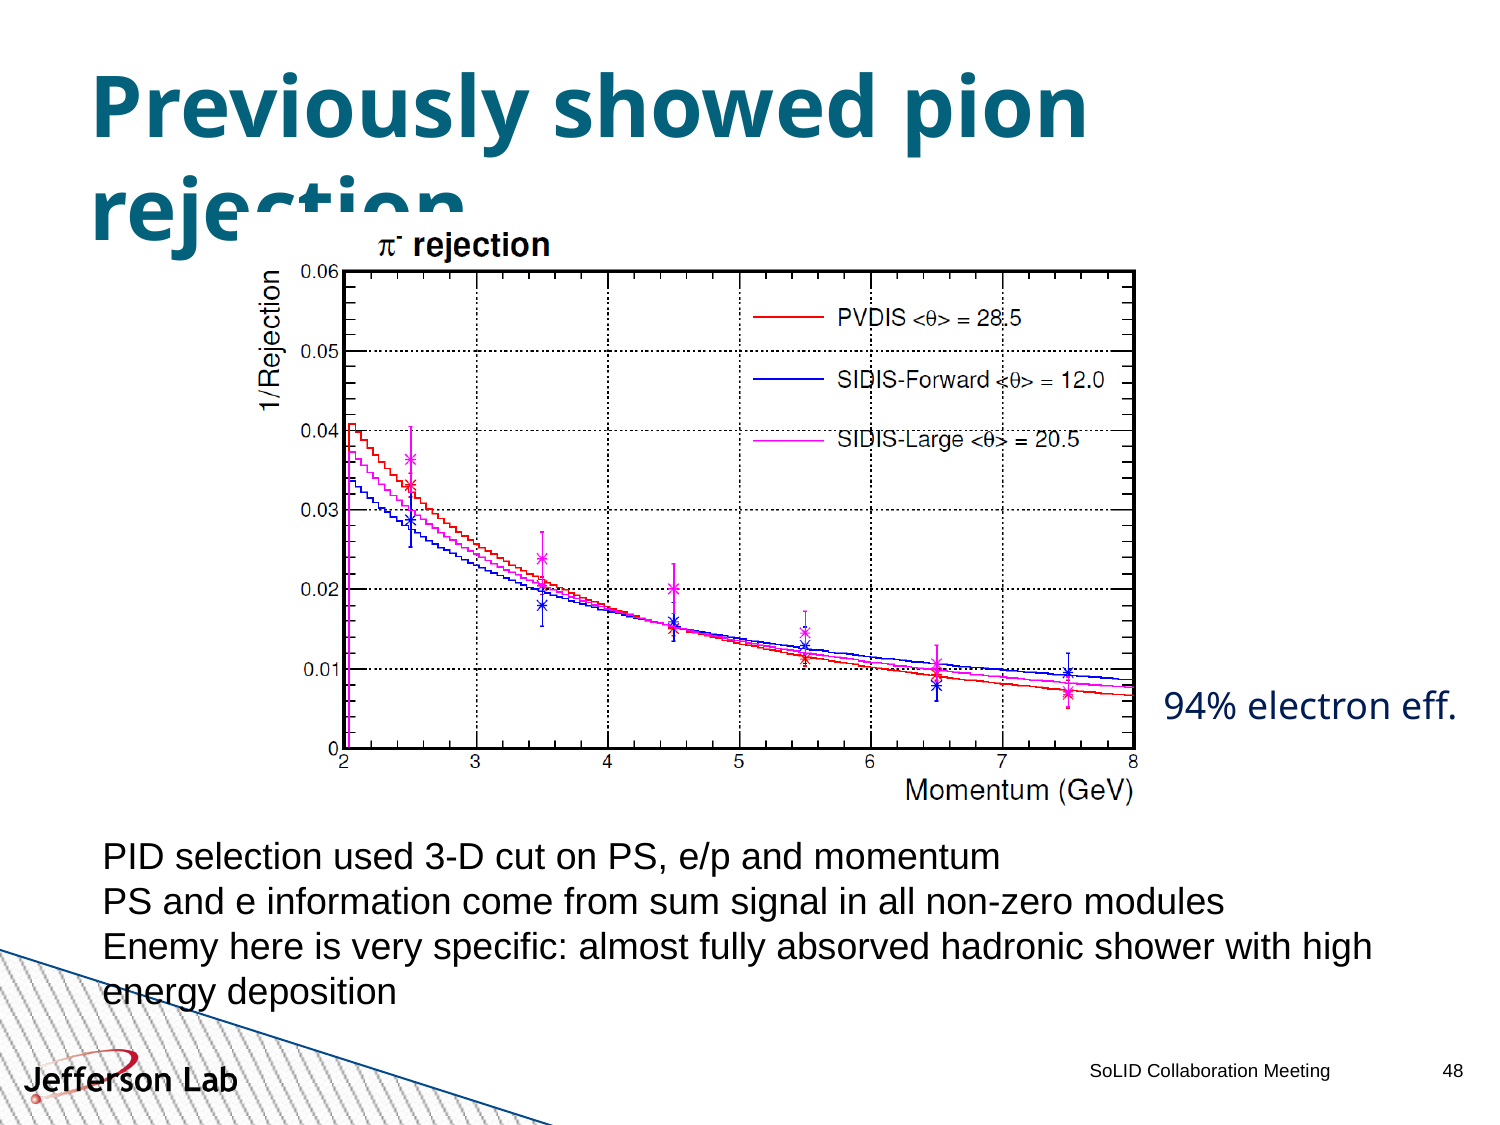

Previously showed pion rejection
94% electron eff.
PID selection used 3-D cut on PS, e/p and momentum
PS and e information come from sum signal in all non-zero modules
Enemy here is very specific: almost fully absorved hadronic shower with high energy deposition
SoLID Collaboration Meeting